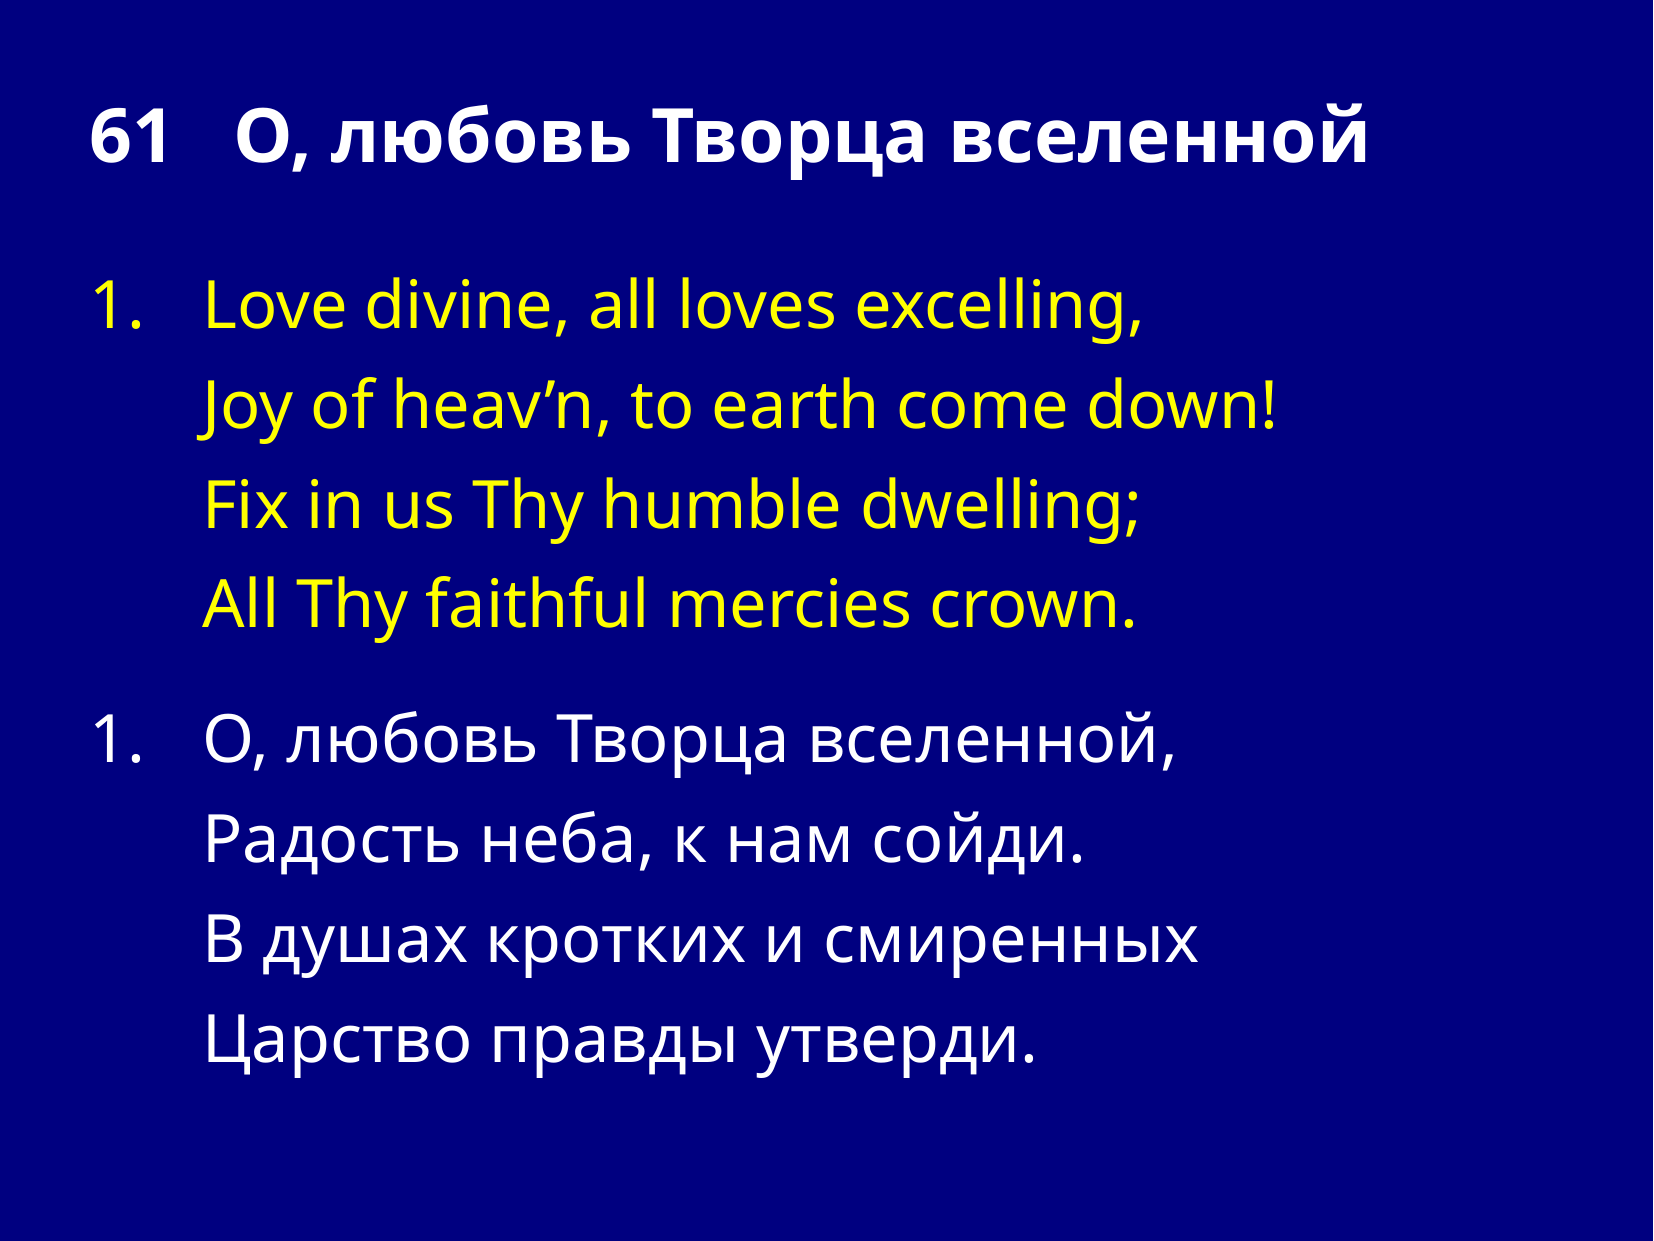

61 О, любовь Творца вселенной
1.	Love divine, all loves excelling,
	Joy of heav’n, to earth come down!
	Fix in us Thy humble dwelling;
	All Thy faithful mercies crown.
1.	О, любовь Творца вселенной,
	Радость неба, к нам сойди.
	В душах кротких и смиренных
	Царство правды утверди.